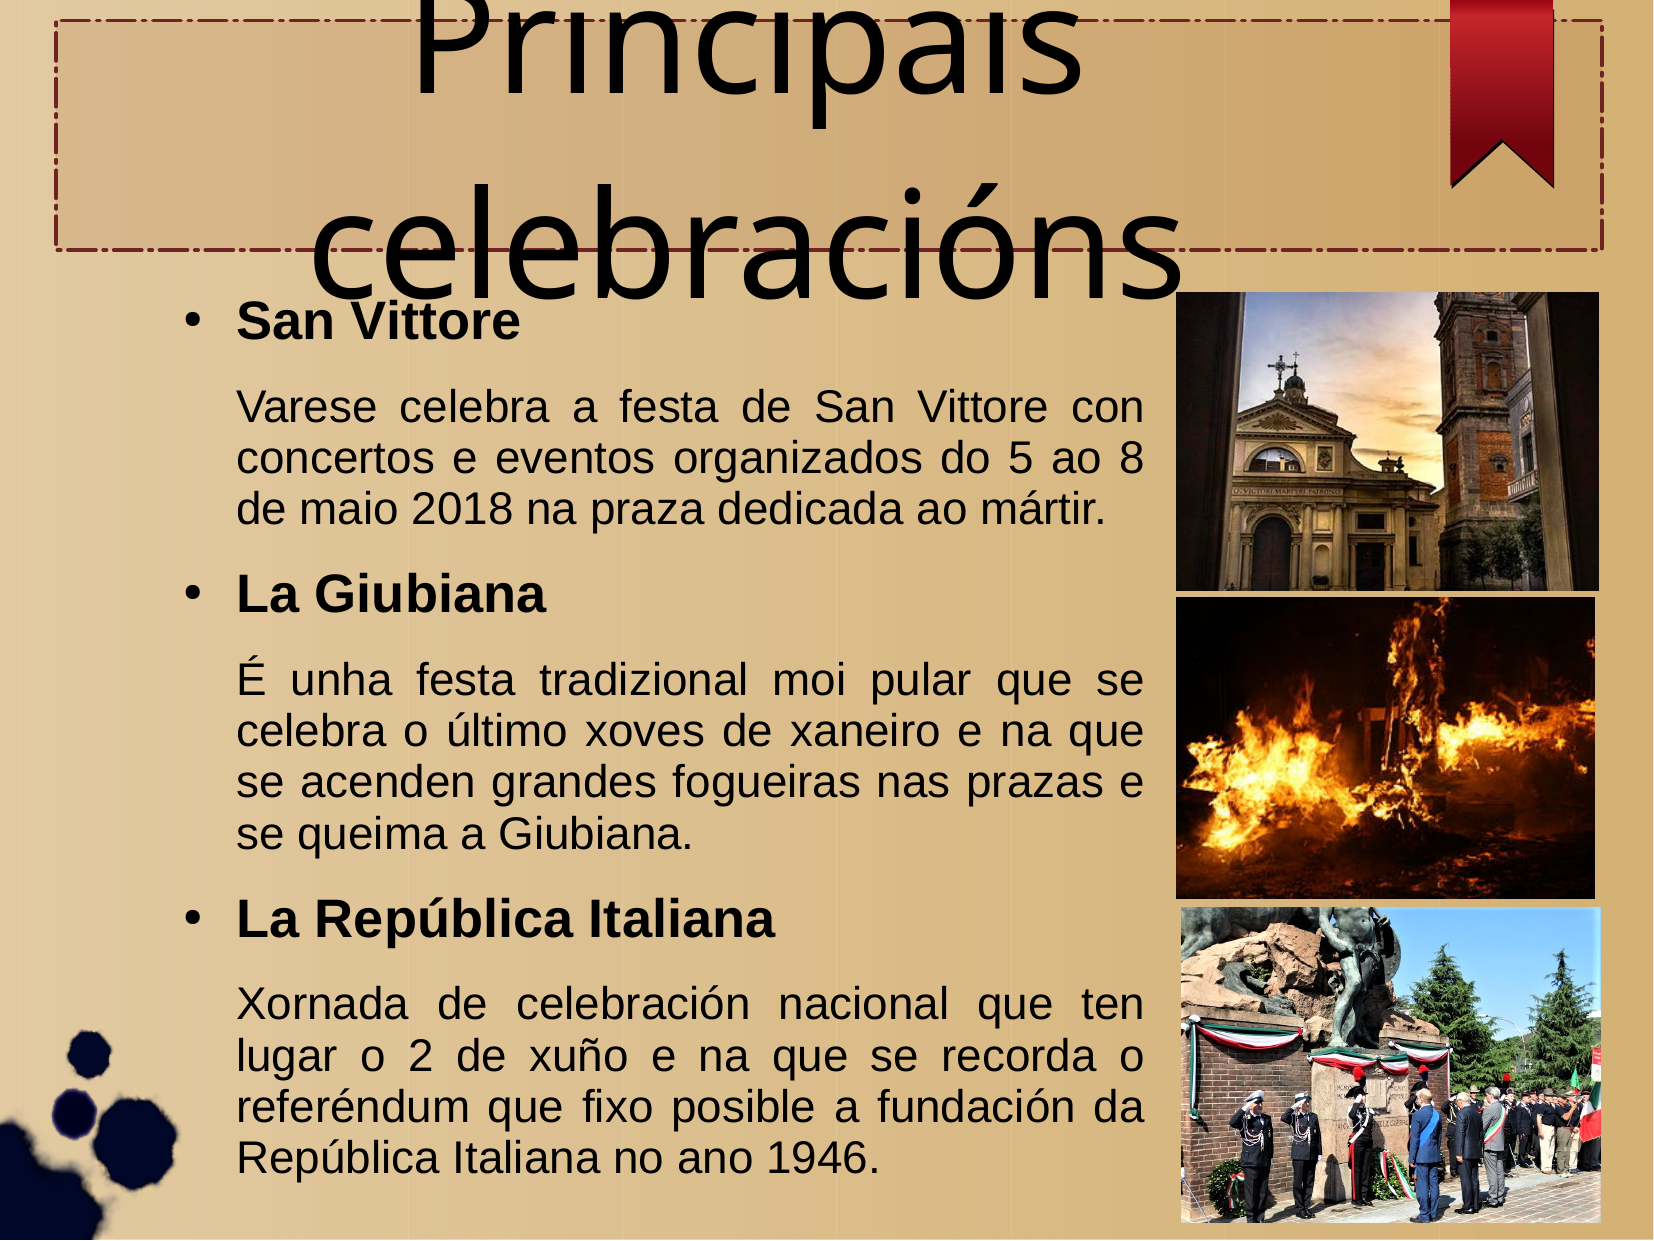

# Principais celebracións
San Vittore
Varese celebra a festa de San Vittore con concertos e eventos organizados do 5 ao 8 de maio 2018 na praza dedicada ao mártir.
La Giubiana
É unha festa tradizional moi pular que se celebra o último xoves de xaneiro e na que se acenden grandes fogueiras nas prazas e se queima a Giubiana.
La República Italiana
Xornada de celebración nacional que ten lugar o 2 de xuño e na que se recorda o referéndum que fixo posible a fundación da República Italiana no ano 1946.